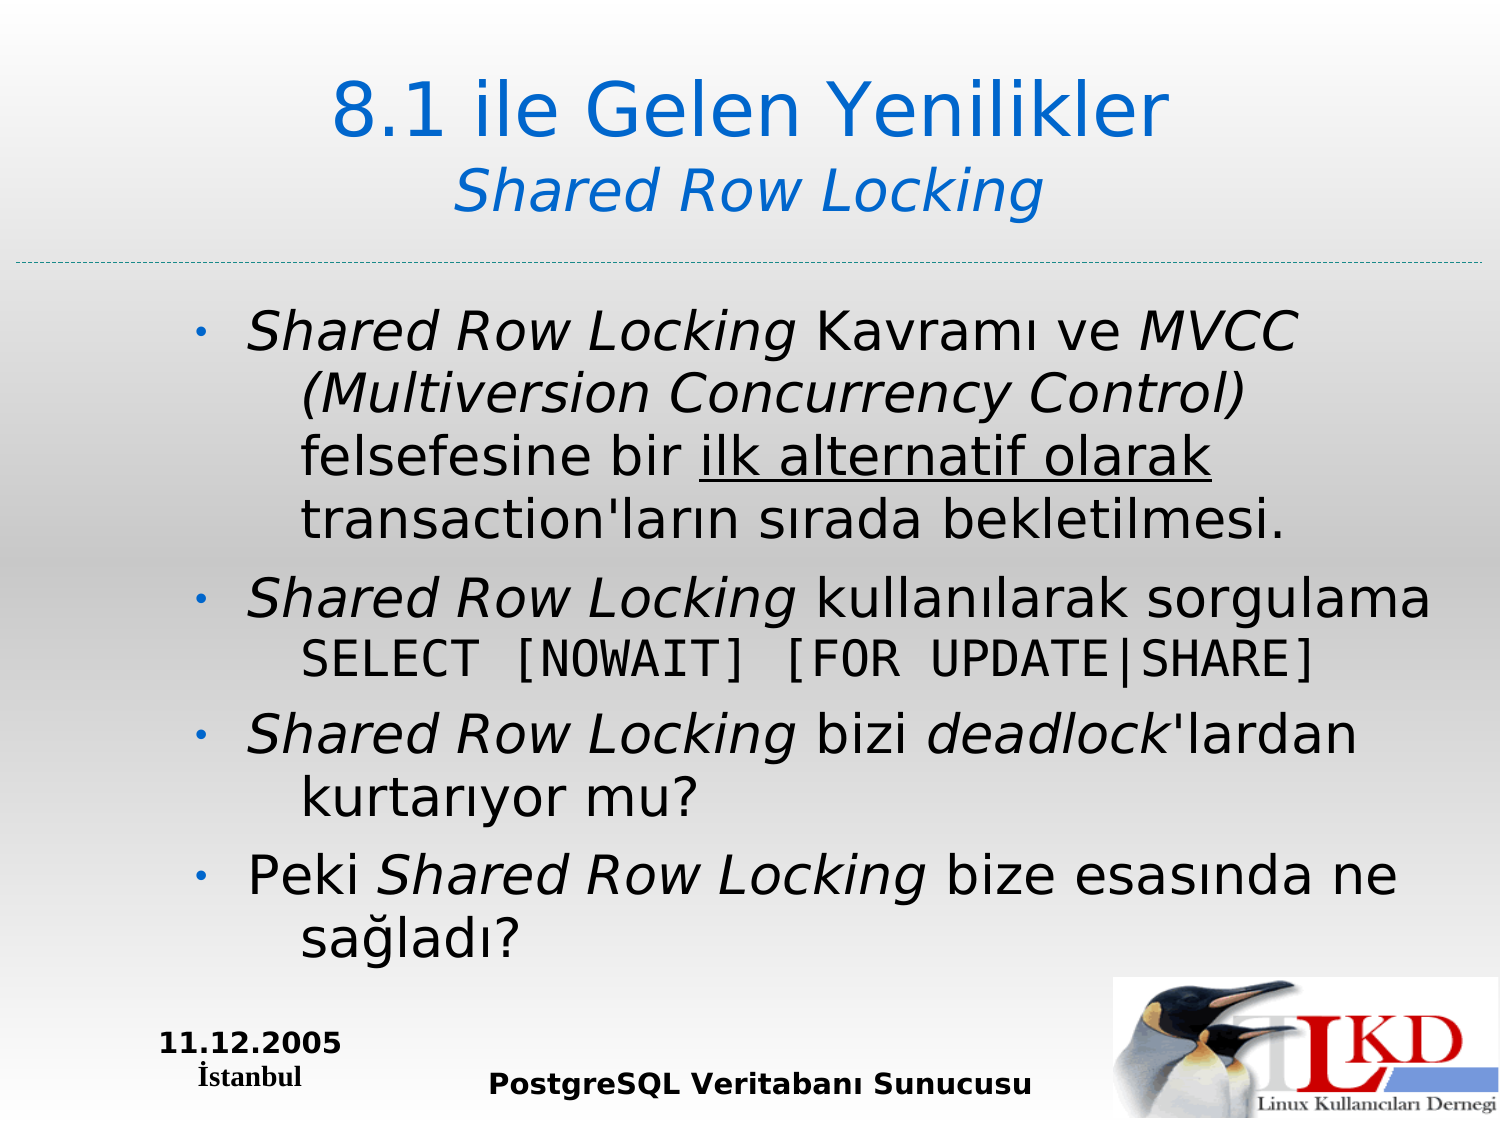

# 8.1 ile Gelen Yenilikler Shared Row Locking
Shared Row Locking Kavramı ve MVCC (Multiversion Concurrency Control) felsefesine bir ilk alternatif olarak transaction'ların sırada bekletilmesi.
Shared Row Locking kullanılarak sorgulama
SELECT [NOWAIT] [FOR UPDATE|SHARE]
Shared Row Locking bizi deadlock'lardan kurtarıyor mu?
Peki Shared Row Locking bize esasında ne sağladı?